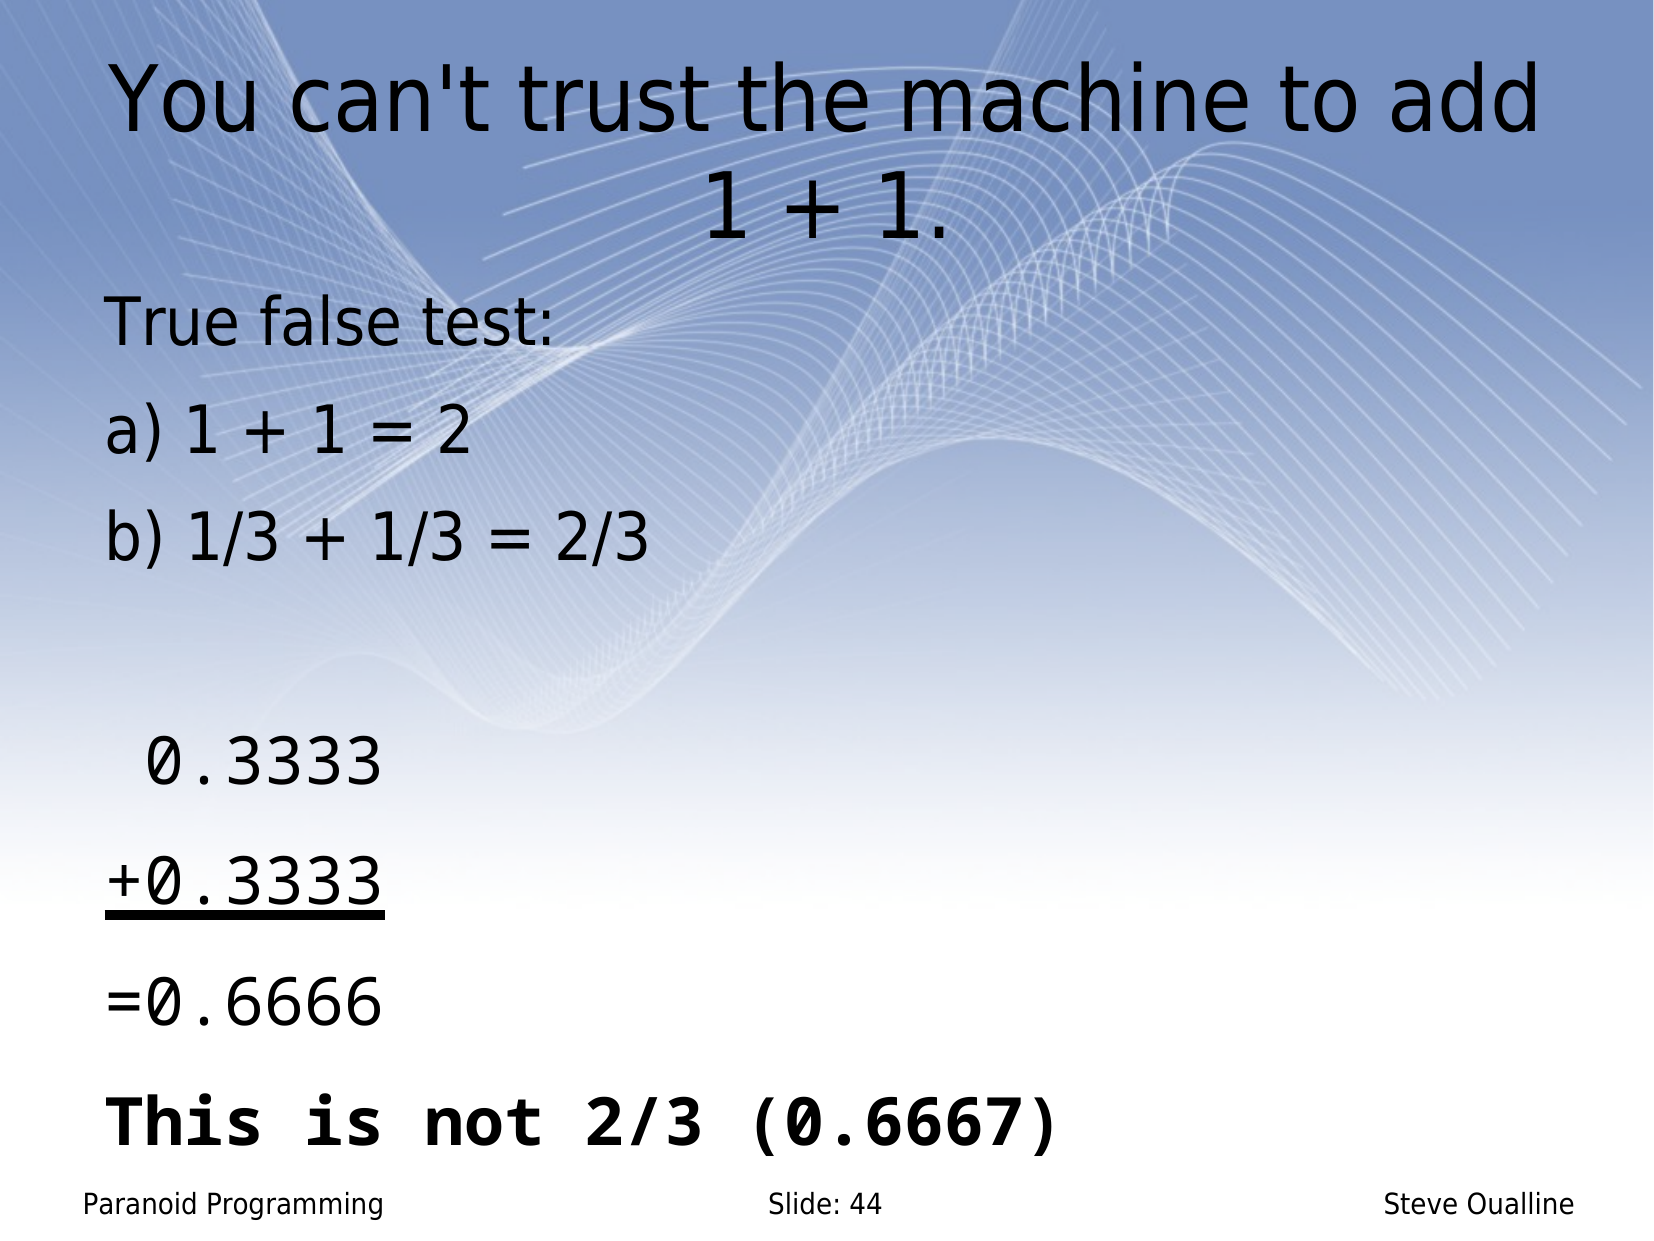

# You can't trust the machine to add 1 + 1.
True false test:
a) 1 + 1 = 2
b) 1/3 + 1/3 = 2/3
 0.3333
+0.3333
=0.6666
This is not 2/3 (0.6667)
Paranoid Programming
Steve Oualline
44